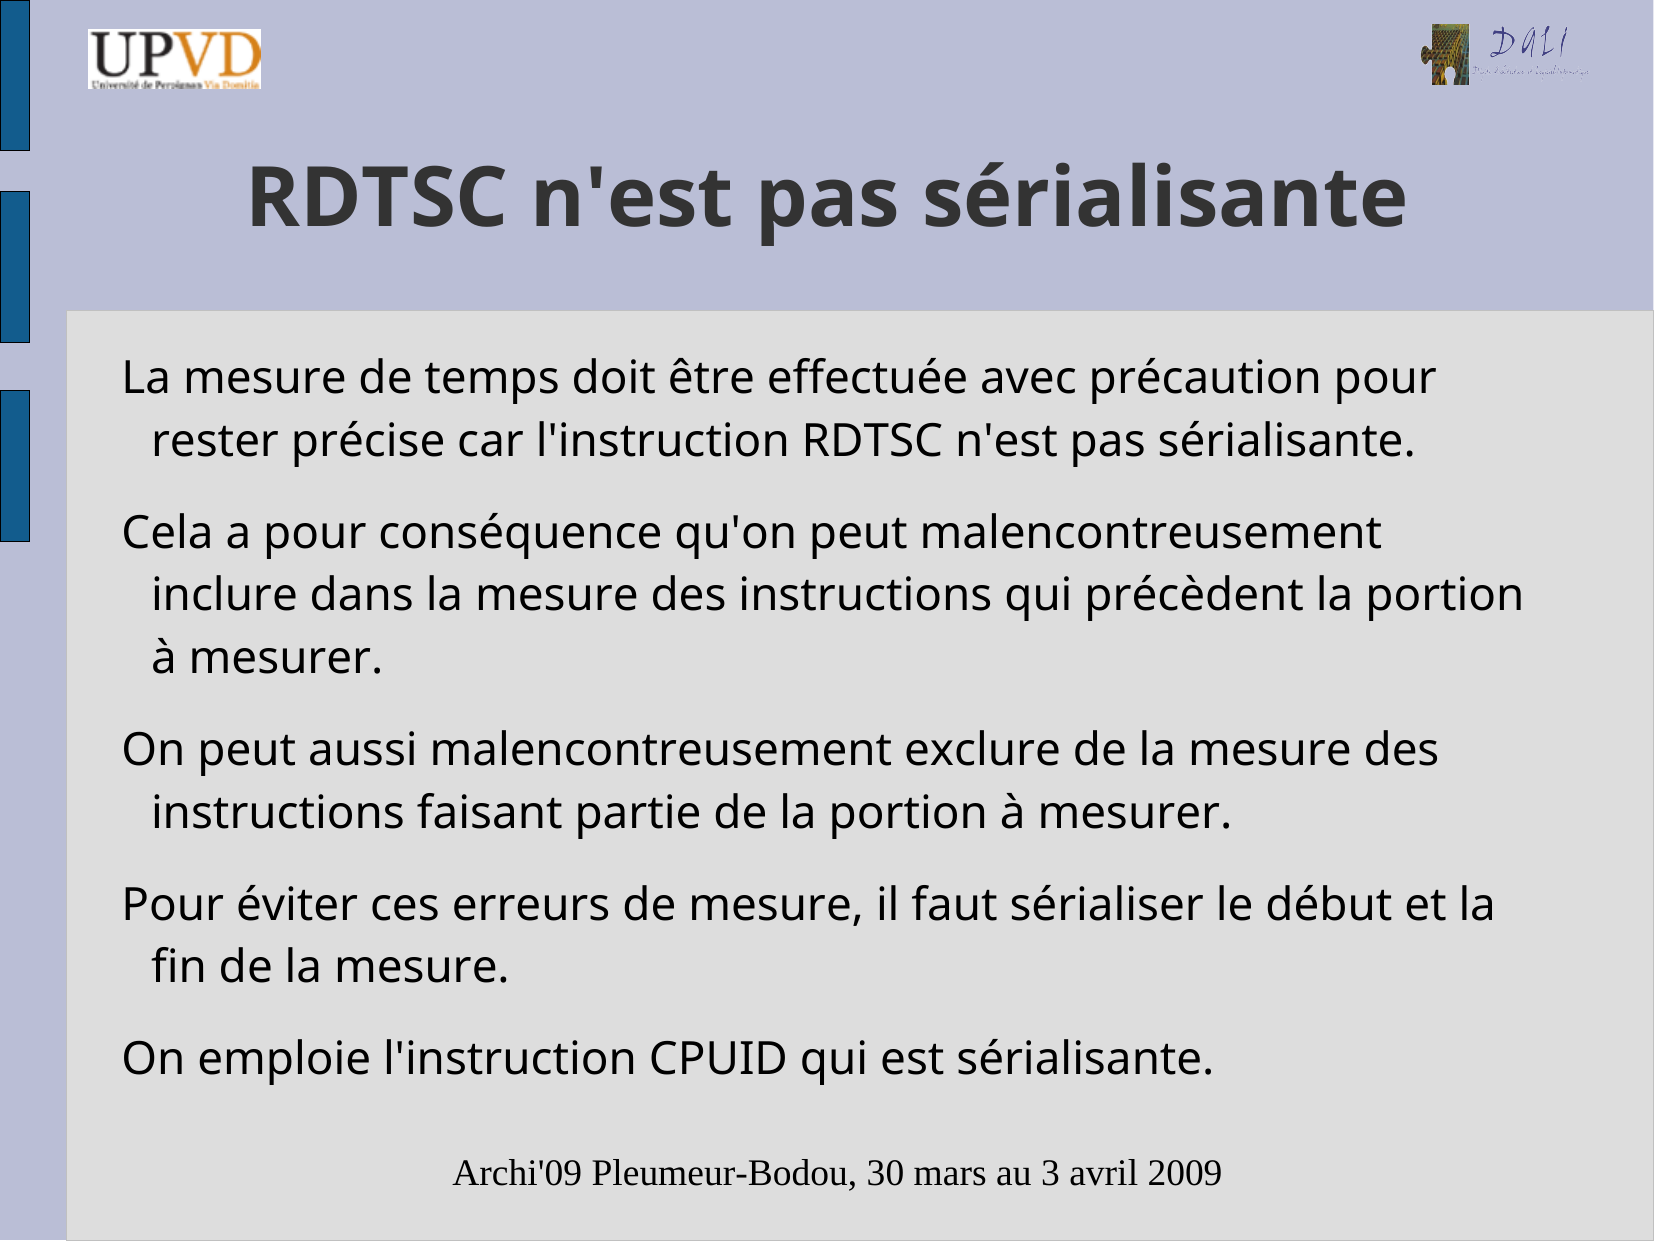

# RDTSC n'est pas sérialisante
La mesure de temps doit être effectuée avec précaution pour rester précise car l'instruction RDTSC n'est pas sérialisante.
Cela a pour conséquence qu'on peut malencontreusement inclure dans la mesure des instructions qui précèdent la portion à mesurer.
On peut aussi malencontreusement exclure de la mesure des instructions faisant partie de la portion à mesurer.
Pour éviter ces erreurs de mesure, il faut sérialiser le début et la fin de la mesure.
On emploie l'instruction CPUID qui est sérialisante.
Archi'09 Pleumeur-Bodou, 30 mars au 3 avril 2009